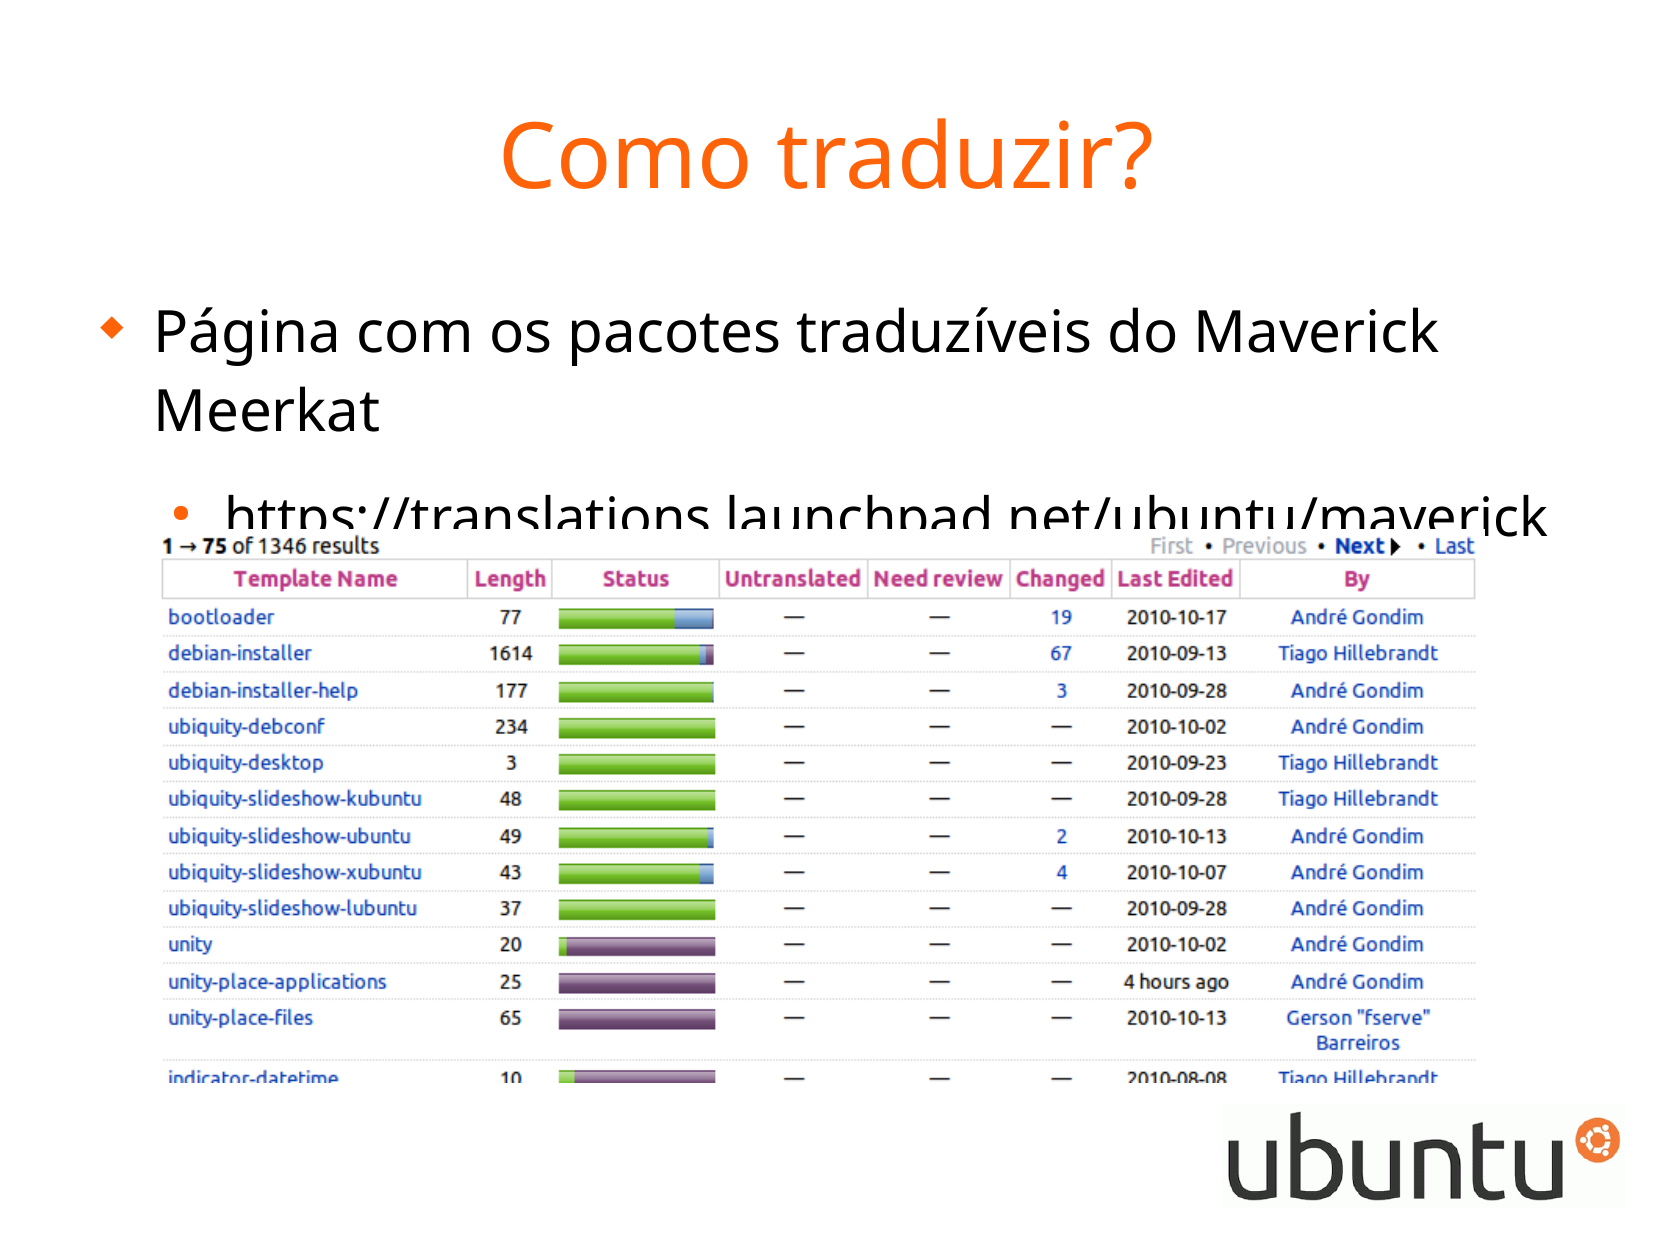

# Como traduzir?
Página com os pacotes traduzíveis do Maverick Meerkat
https://translations.launchpad.net/ubuntu/maverick